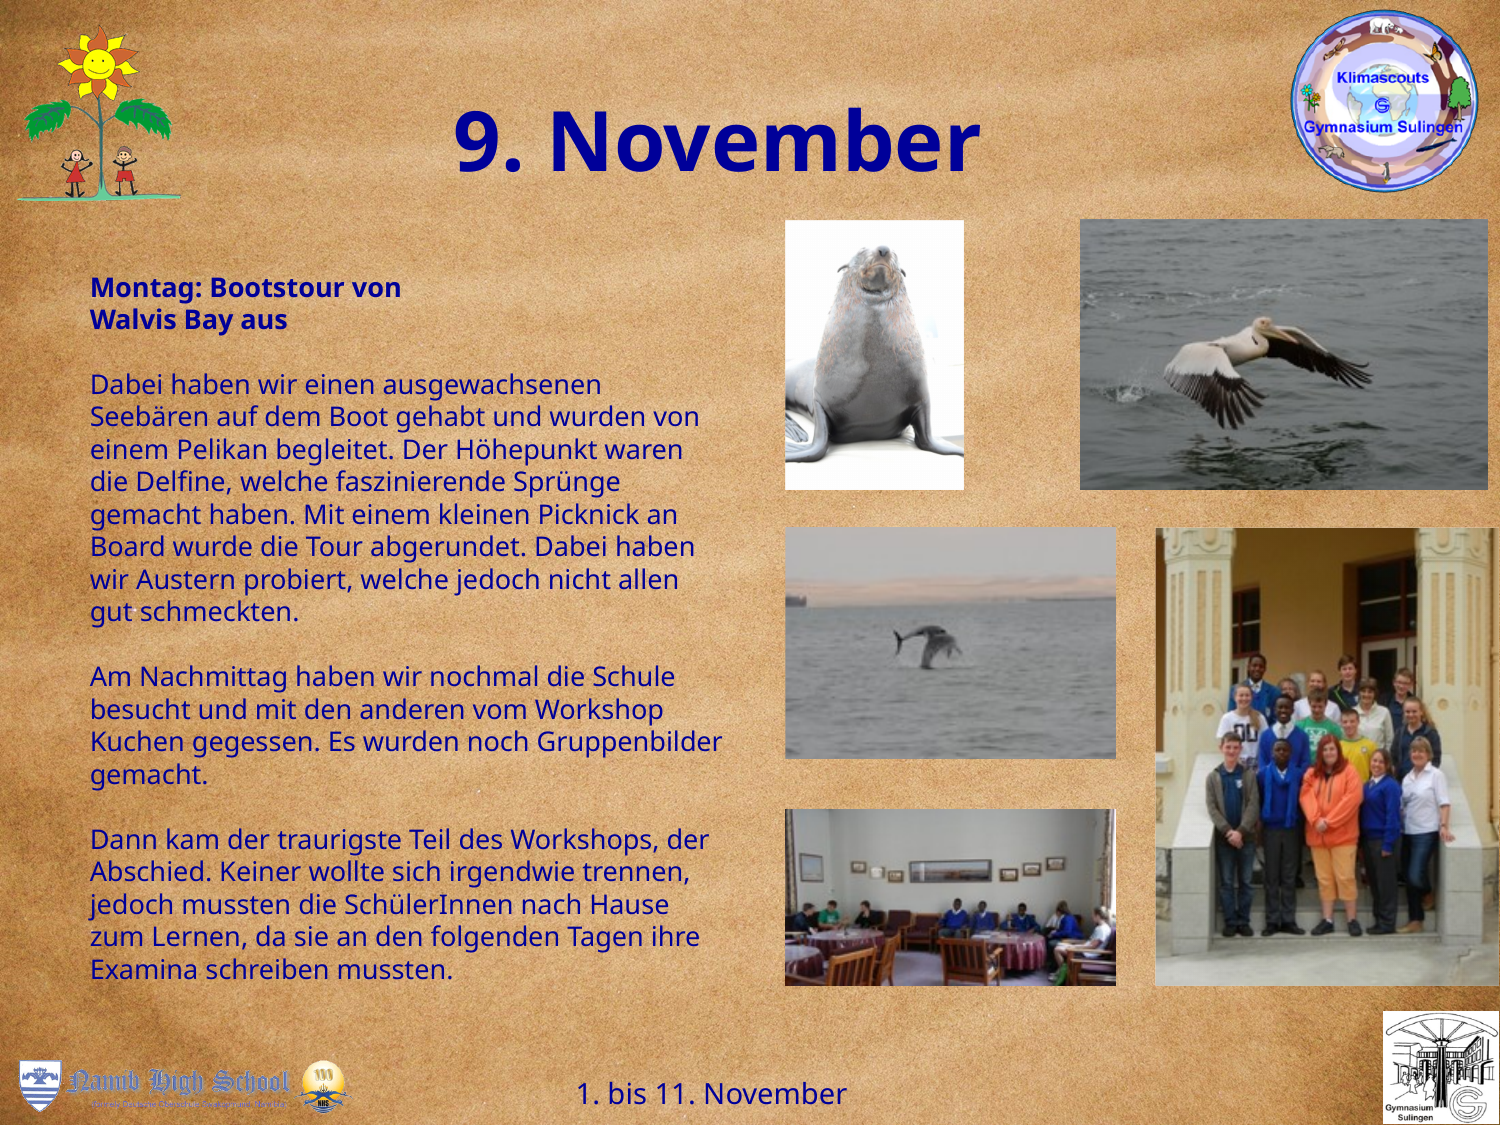

9. November
Montag: Bootstour von
Walvis Bay aus
Dabei haben wir einen ausgewachsenen Seebären auf dem Boot gehabt und wurden von einem Pelikan begleitet. Der Höhepunkt waren die Delfine, welche faszinierende Sprünge gemacht haben. Mit einem kleinen Picknick an Board wurde die Tour abgerundet. Dabei haben wir Austern probiert, welche jedoch nicht allen gut schmeckten.
Am Nachmittag haben wir nochmal die Schule besucht und mit den anderen vom Workshop Kuchen gegessen. Es wurden noch Gruppenbilder gemacht.
Dann kam der traurigste Teil des Workshops, der Abschied. Keiner wollte sich irgendwie trennen, jedoch mussten die SchülerInnen nach Hause zum Lernen, da sie an den folgenden Tagen ihre Examina schreiben mussten.